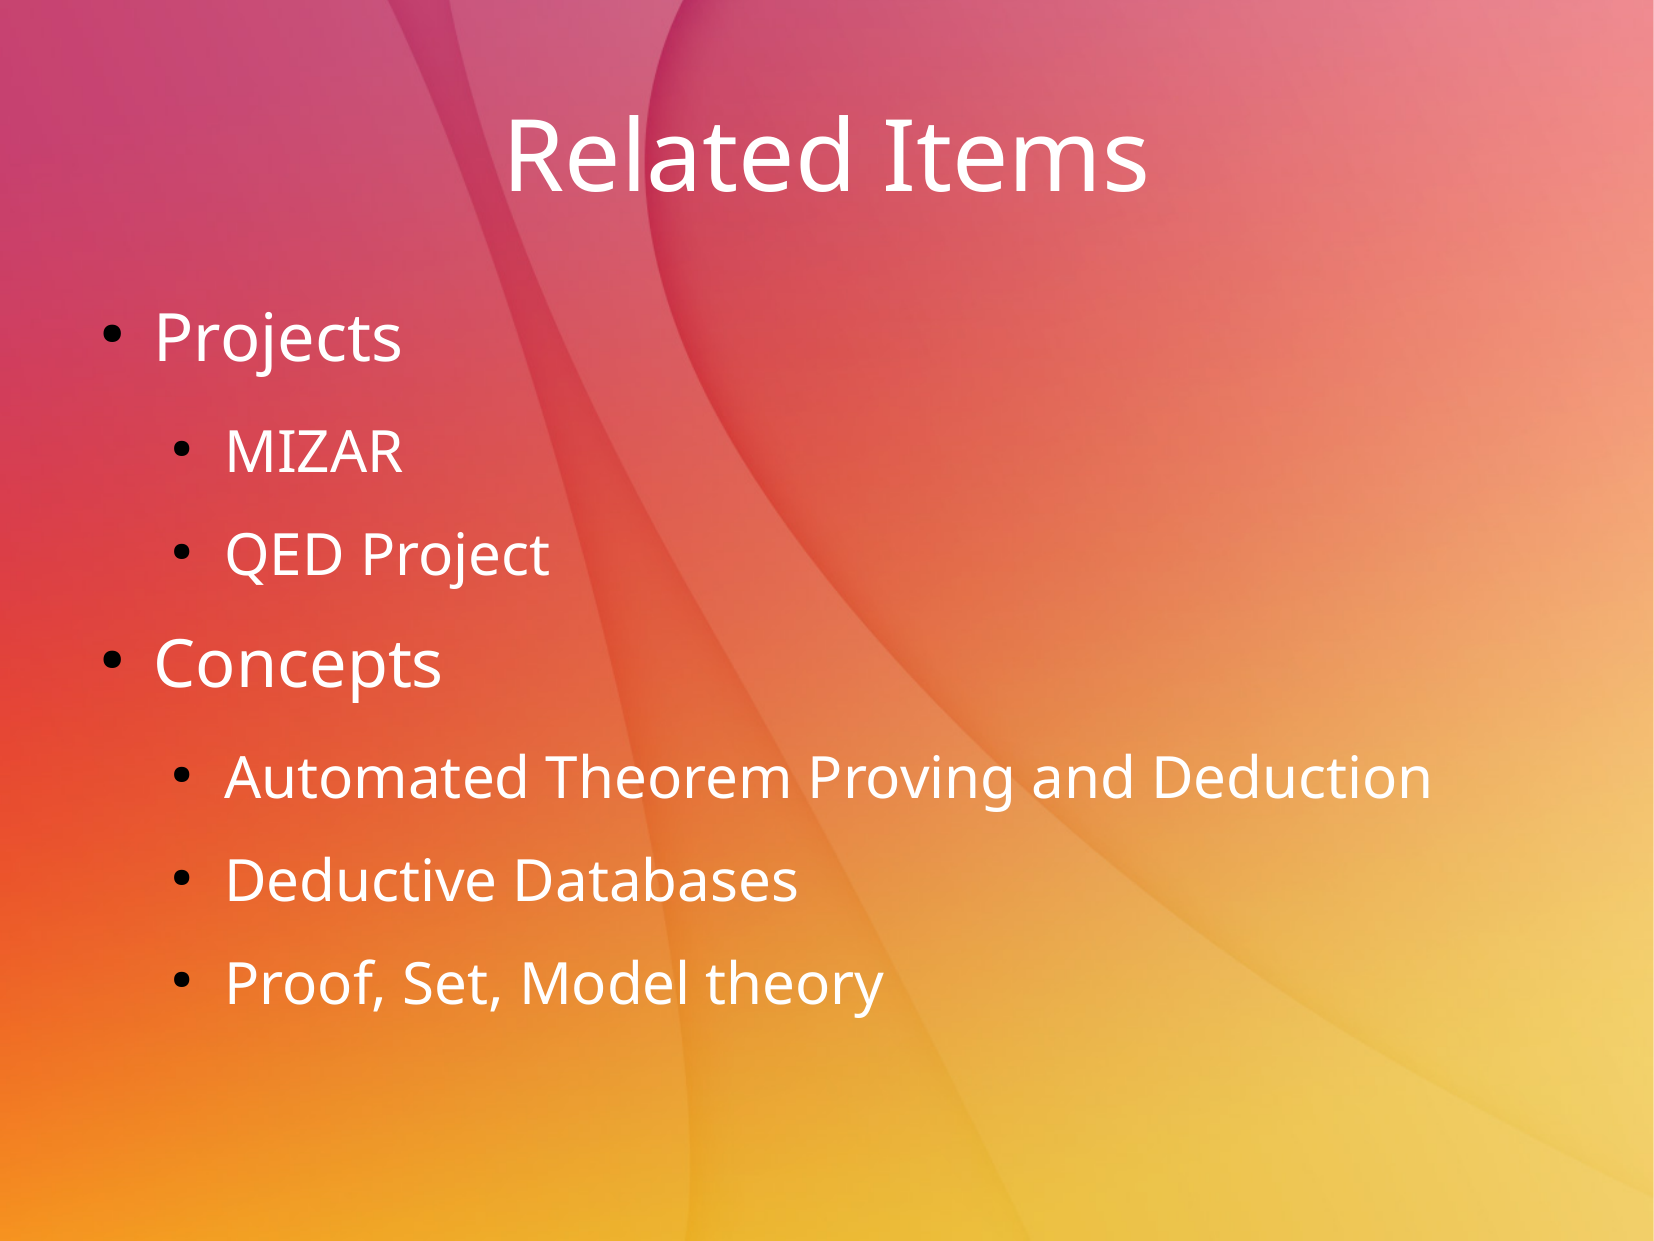

# Related Items
Projects
MIZAR
QED Project
Concepts
Automated Theorem Proving and Deduction
Deductive Databases
Proof, Set, Model theory